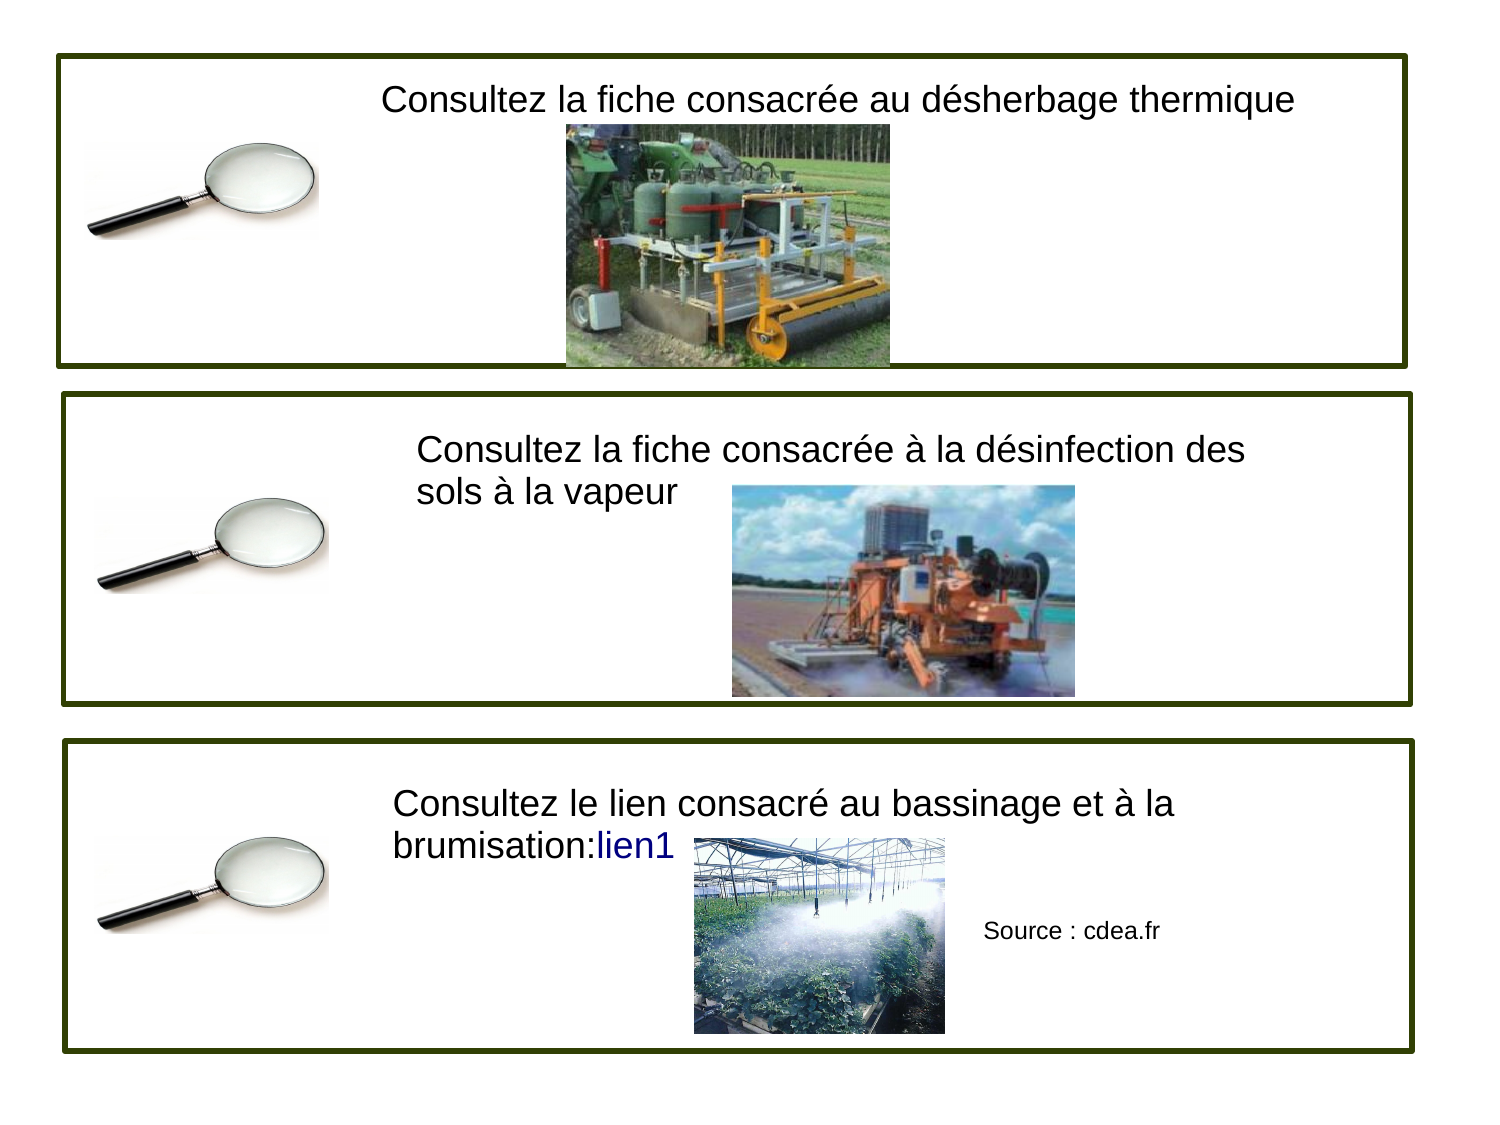

Consultez la fiche consacrée au désherbage thermique
Consultez la fiche consacrée à la désinfection des sols à la vapeur
Consultez le lien consacré au bassinage et à la brumisation:lien1
Source : cdea.fr